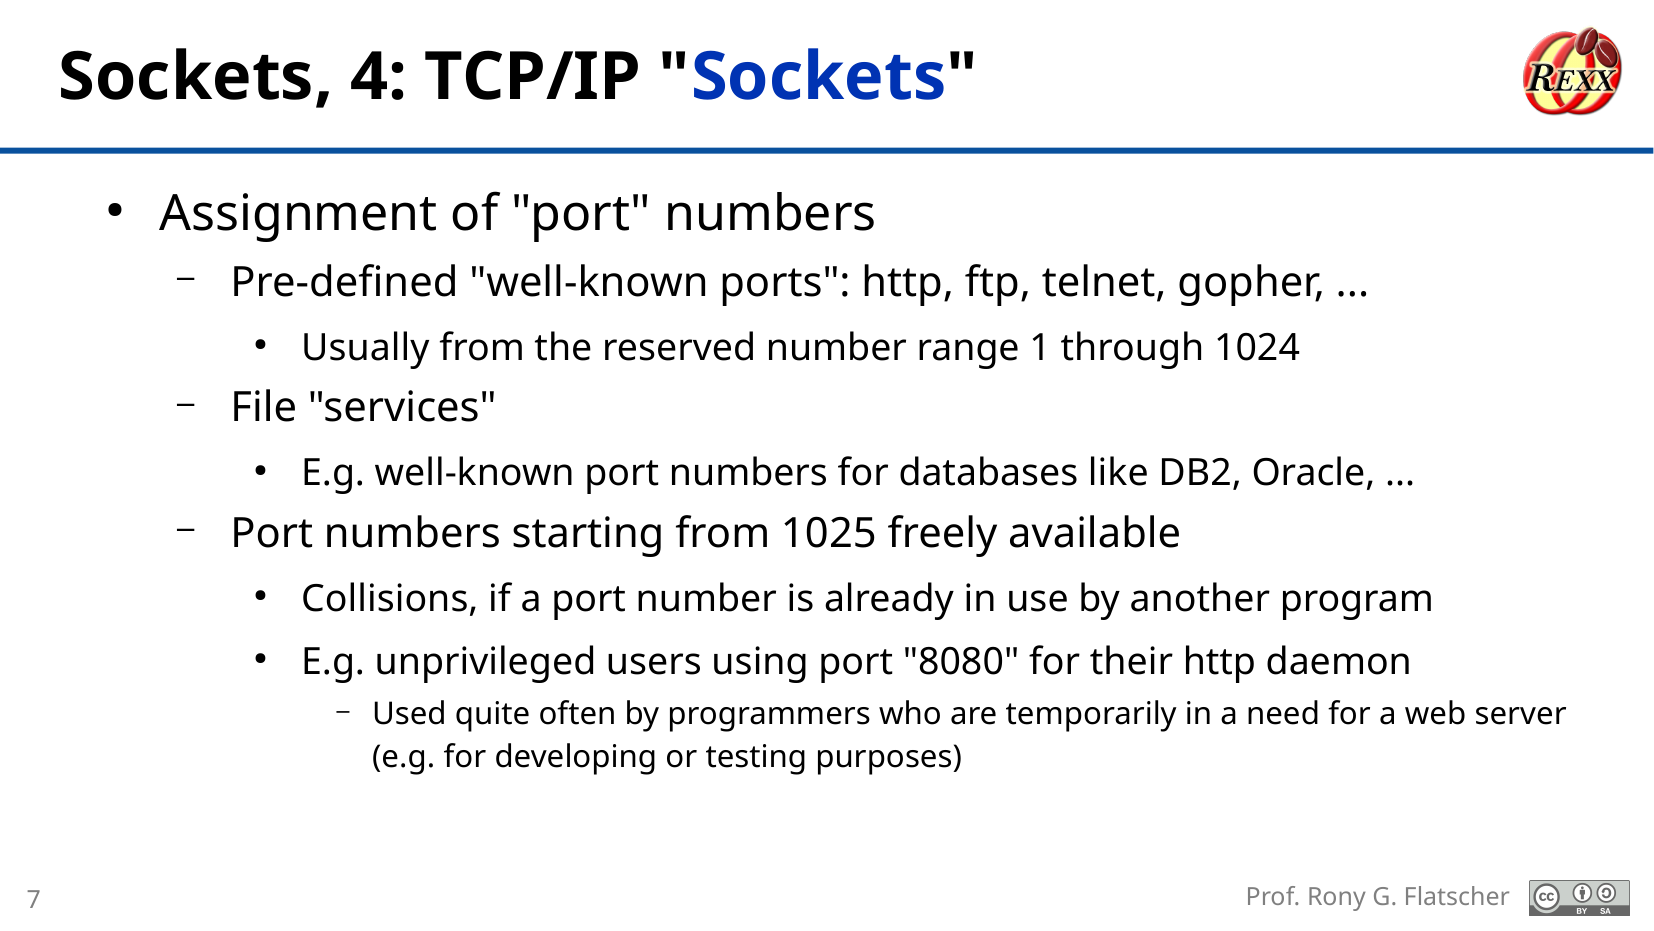

# Sockets, 4: TCP/IP "Sockets"
Assignment of "port" numbers
Pre-defined "well-known ports": http, ftp, telnet, gopher, ...
Usually from the reserved number range 1 through 1024
File "services"
E.g. well-known port numbers for databases like DB2, Oracle, ...
Port numbers starting from 1025 freely available
Collisions, if a port number is already in use by another program
E.g. unprivileged users using port "8080" for their http daemon
Used quite often by programmers who are temporarily in a need for a web server (e.g. for developing or testing purposes)